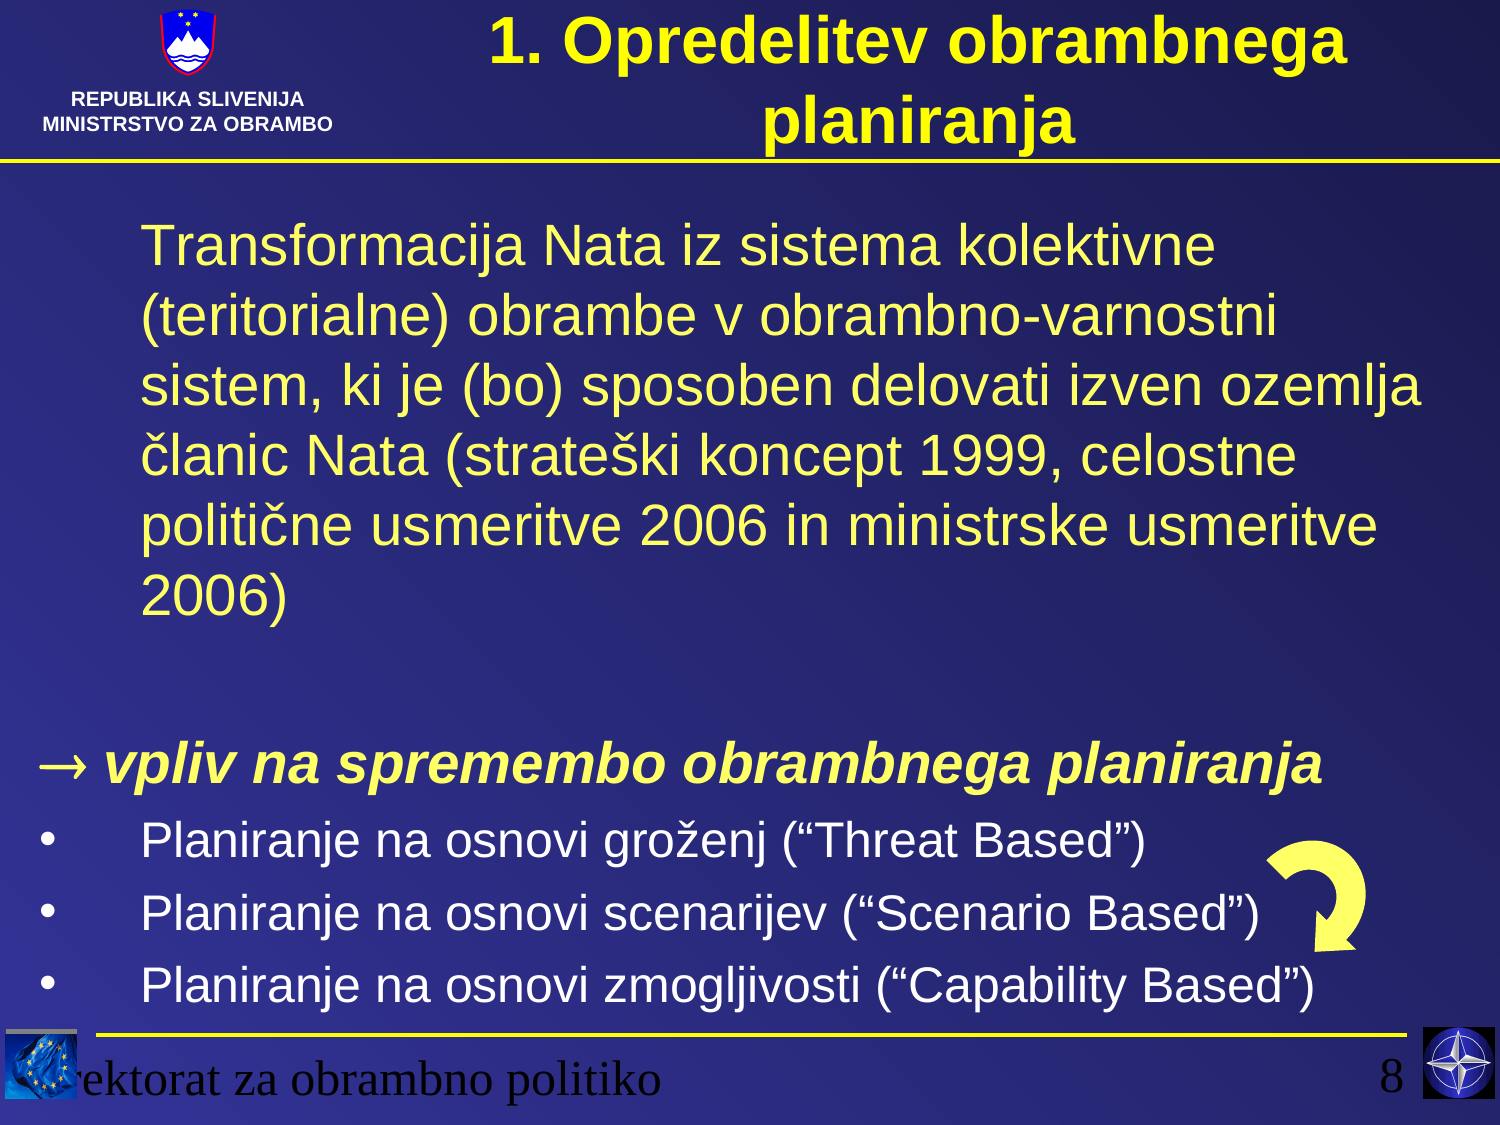

# 1. Opredelitev obrambnega planiranja
	Transformacija Nata iz sistema kolektivne (teritorialne) obrambe v obrambno-varnostni sistem, ki je (bo) sposoben delovati izven ozemlja članic Nata (strateški koncept 1999, celostne politične usmeritve 2006 in ministrske usmeritve 2006)
 vpliv na spremembo obrambnega planiranja
Planiranje na osnovi groženj (“Threat Based”)
Planiranje na osnovi scenarijev (“Scenario Based”)
Planiranje na osnovi zmogljivosti (“Capability Based”)
8
Direktorat za obrambno politiko